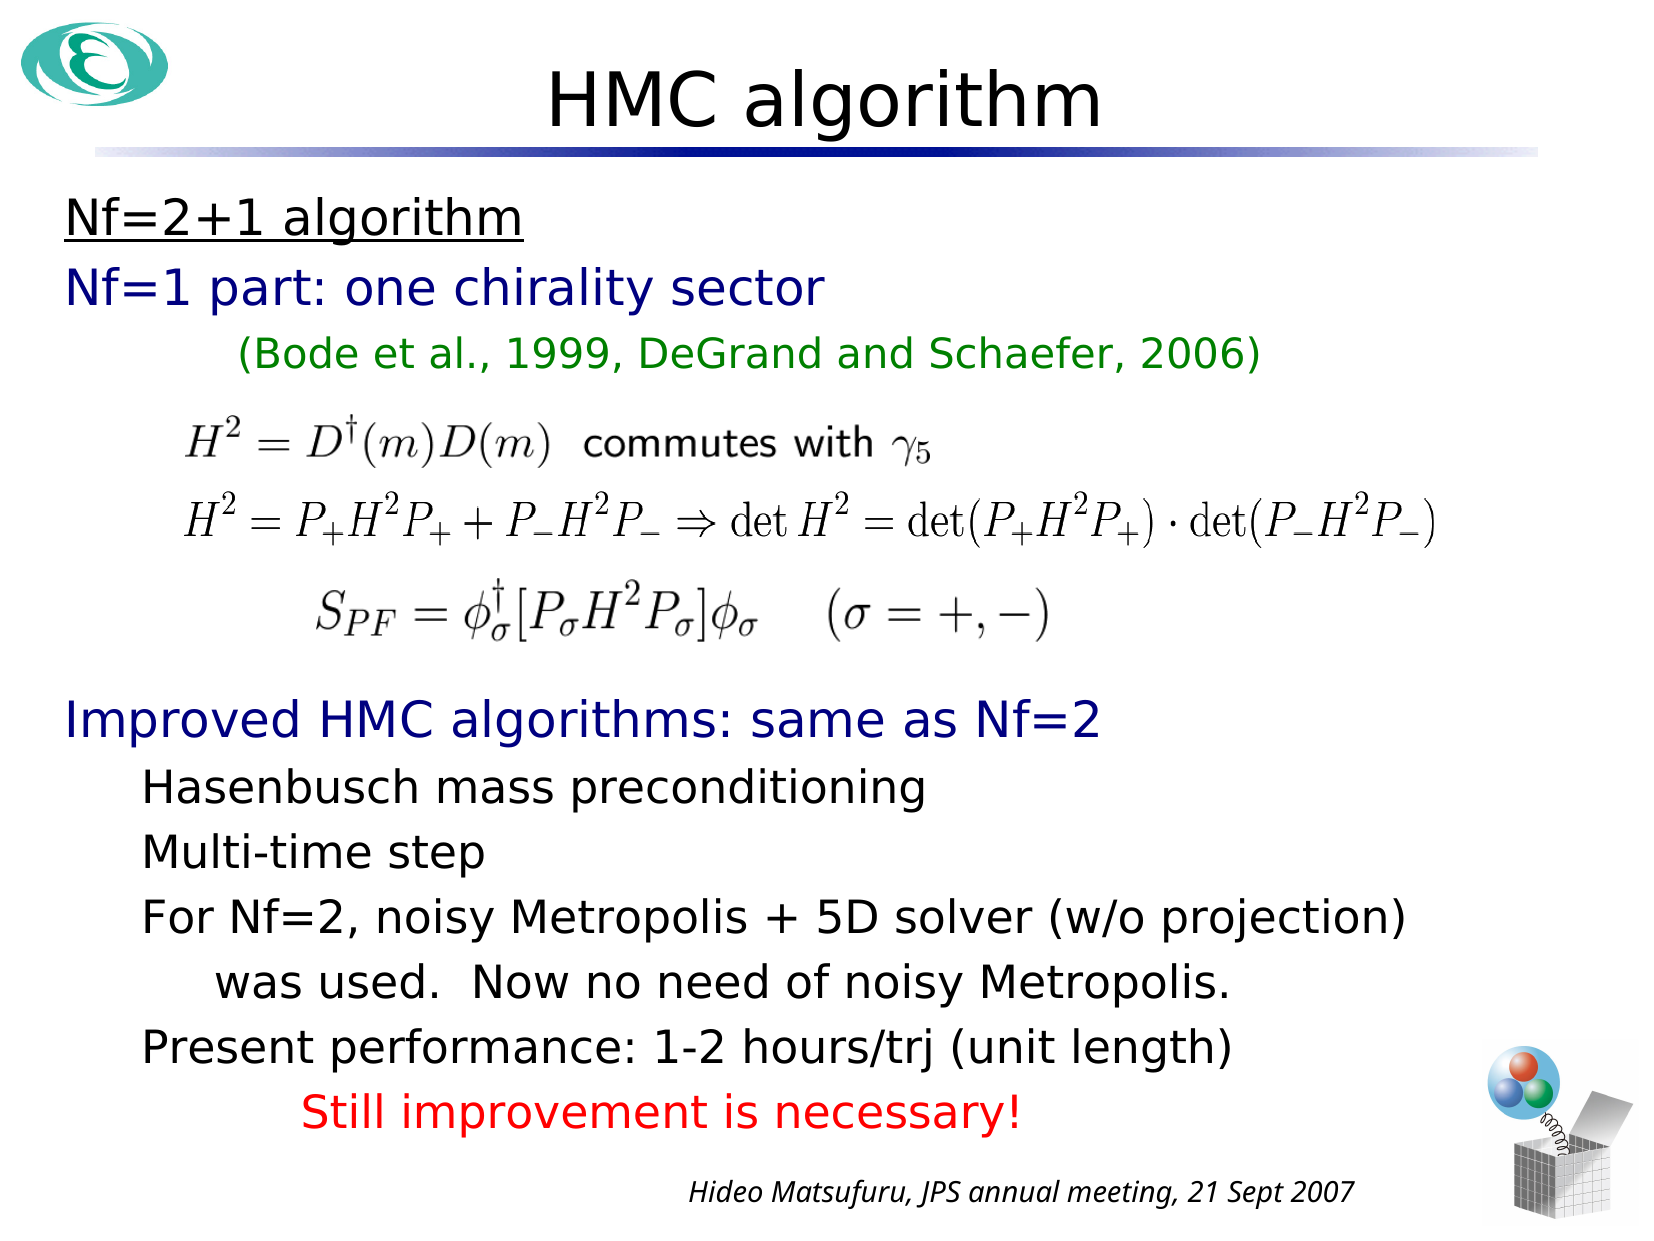

# HMC algorithm
Nf=2+1 algorithm
Nf=1 part: one chirality sector
 (Bode et al., 1999, DeGrand and Schaefer, 2006)
Improved HMC algorithms: same as Nf=2
Hasenbusch mass preconditioning
Multi-time step
For Nf=2, noisy Metropolis + 5D solver (w/o projection)
 was used. Now no need of noisy Metropolis.
Present performance: 1-2 hours/trj (unit length)
 Still improvement is necessary!